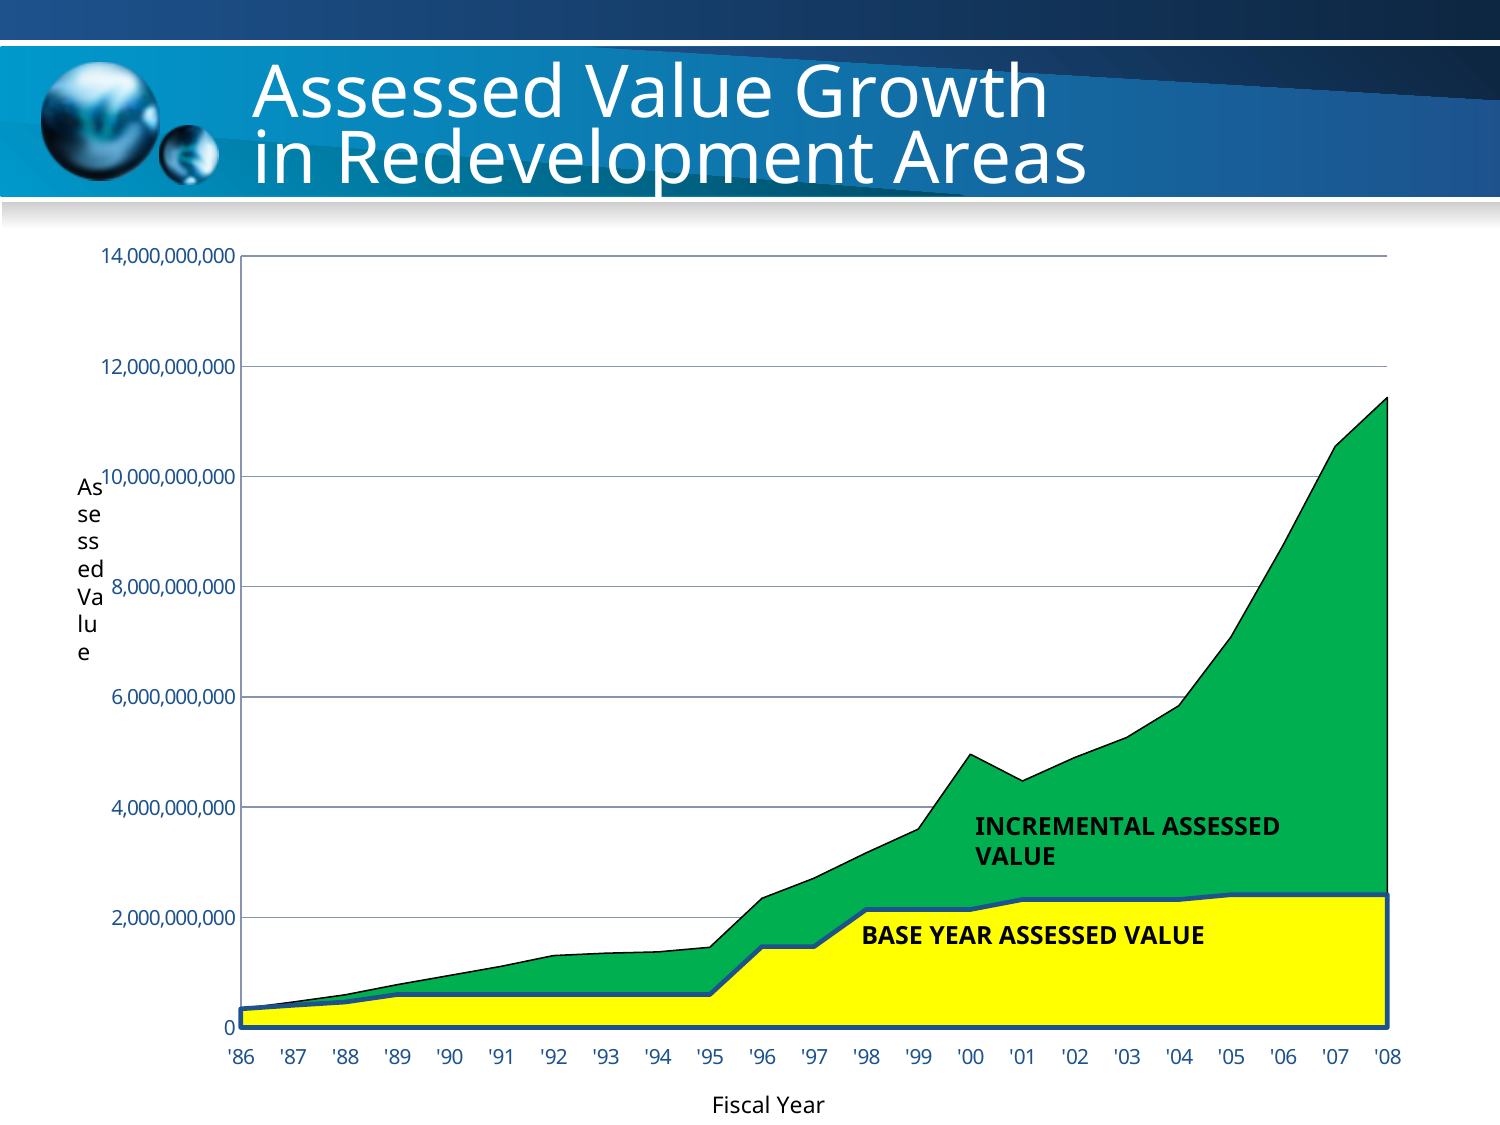

# Assessed Value Growth in Redevelopment Areas
### Chart
| Category | BASE YEAR ASSESSED VALUE | INCREMENTAL ASSESSED VALUE |
|---|---|---|
| '86 | 337780029.0 | 337780029.0 |
| '87 | 402605451.0 | 461969751.0 |
| '88 | 461727379.0 | 592454579.0 |
| '89 | 597204072.0 | 776649801.0 |
| '90 | 597204072.0 | 943049656.0 |
| '91 | 597204072.0 | 1109875083.0 |
| '92 | 597204072.0 | 1304882157.0 |
| '93 | 597204072.0 | 1347894154.0 |
| '94 | 597204072.0 | 1371576850.0 |
| '95 | 597204072.0 | 1454998587.0 |
| '96 | 1467723806.0 | 2344219827.0 |
| '97 | 1467723806.0 | 2709226706.0 |
| '98 | 2141175290.0 | 3168867990.0 |
| '99 | 2141175290.0 | 3600293490.0 |
| '00 | 2141175290.0 | 4960403927.0 |
| '01 | 2322277564.0 | 4473321554.0 |
| '02 | 2322277564.0 | 4898932537.0 |
| '03 | 2322277564.0 | 5263020177.0 |
| '04 | 2322277564.0 | 5841461456.0 |
| '05 | 2409796825.0 | 7088410417.0 |
| '06 | 2409796825.0 | 8753694978.0 |
| '07 | 2409796825.0 | 10546710266.0 |
| '08 | 2409796825.0 | 11435920155.0 |
Assessed Value
INCREMENTAL ASSESSED VALUE
BASE YEAR ASSESSED VALUE
Fiscal Year